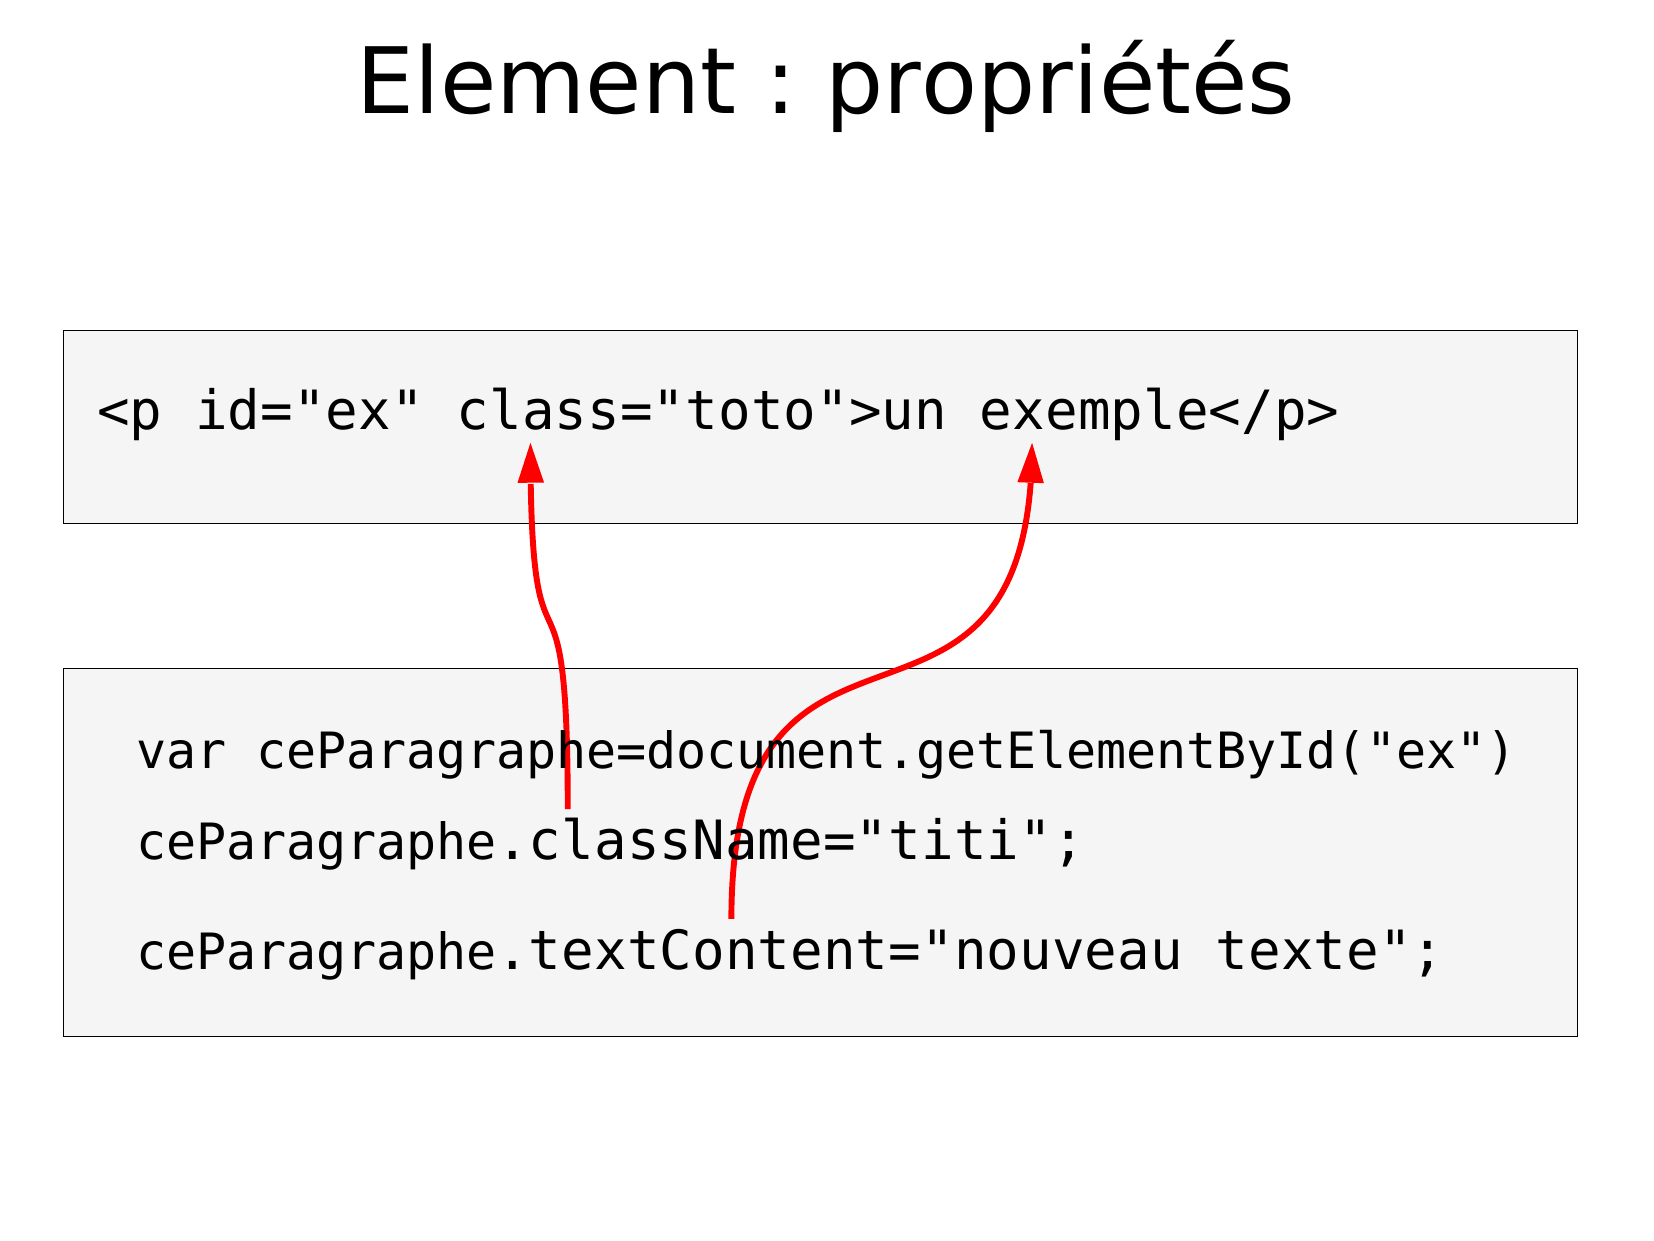

# Element : propriétés
	<p id="ex" class="toto">un exemple</p>
var ceParagraphe=document.getElementById("ex")
ceParagraphe.className="titi";
ceParagraphe.textContent="nouveau texte";